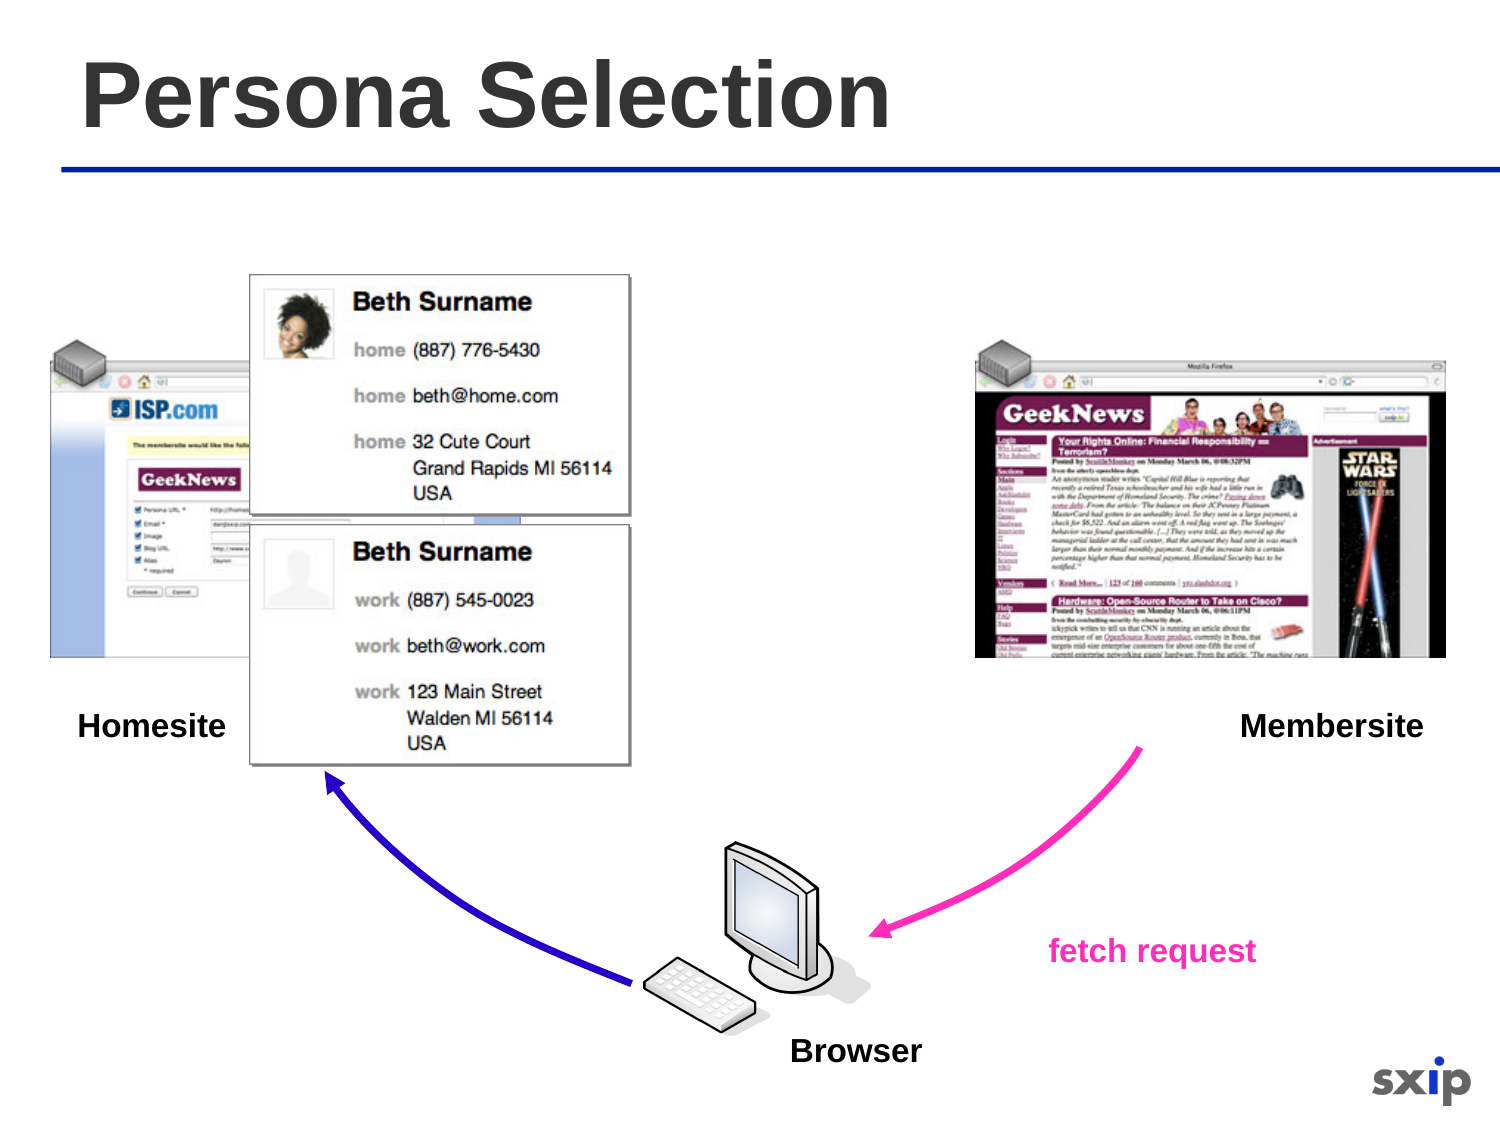

# Persona Selection
Homesite
Membersite
fetch request
Browser